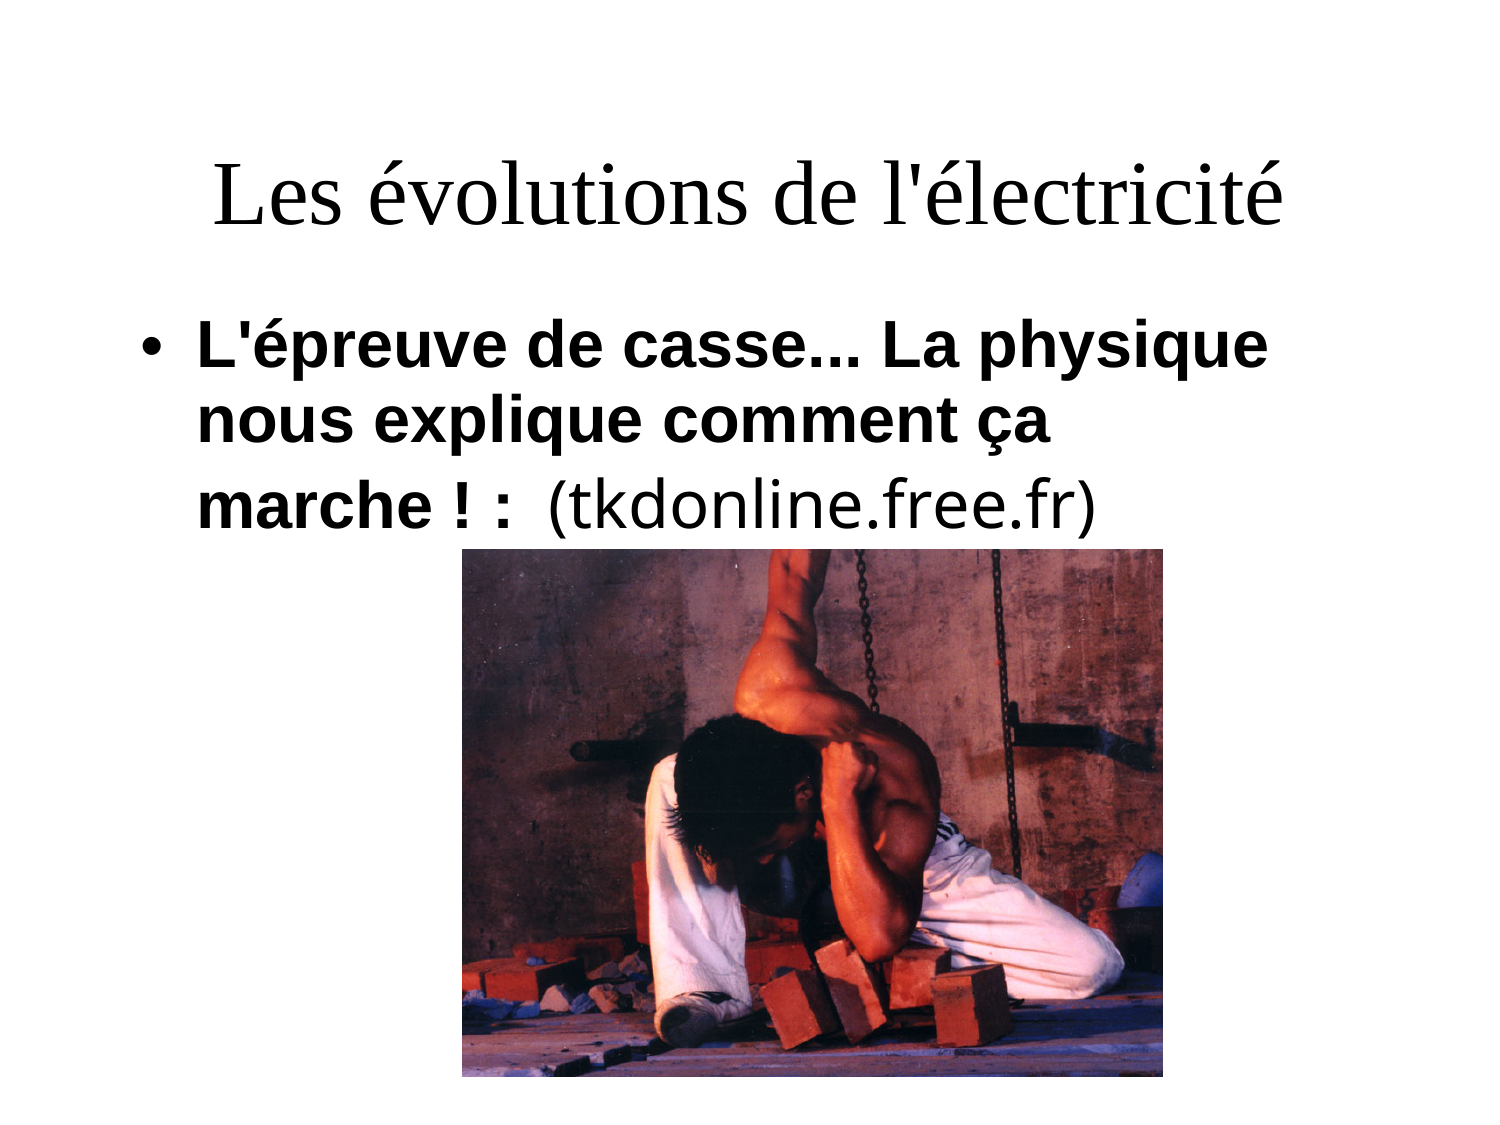

# Les évolutions de l'électricité
L'épreuve de casse... La physique nous explique comment ça marche ! :  (tkdonline.free.fr)